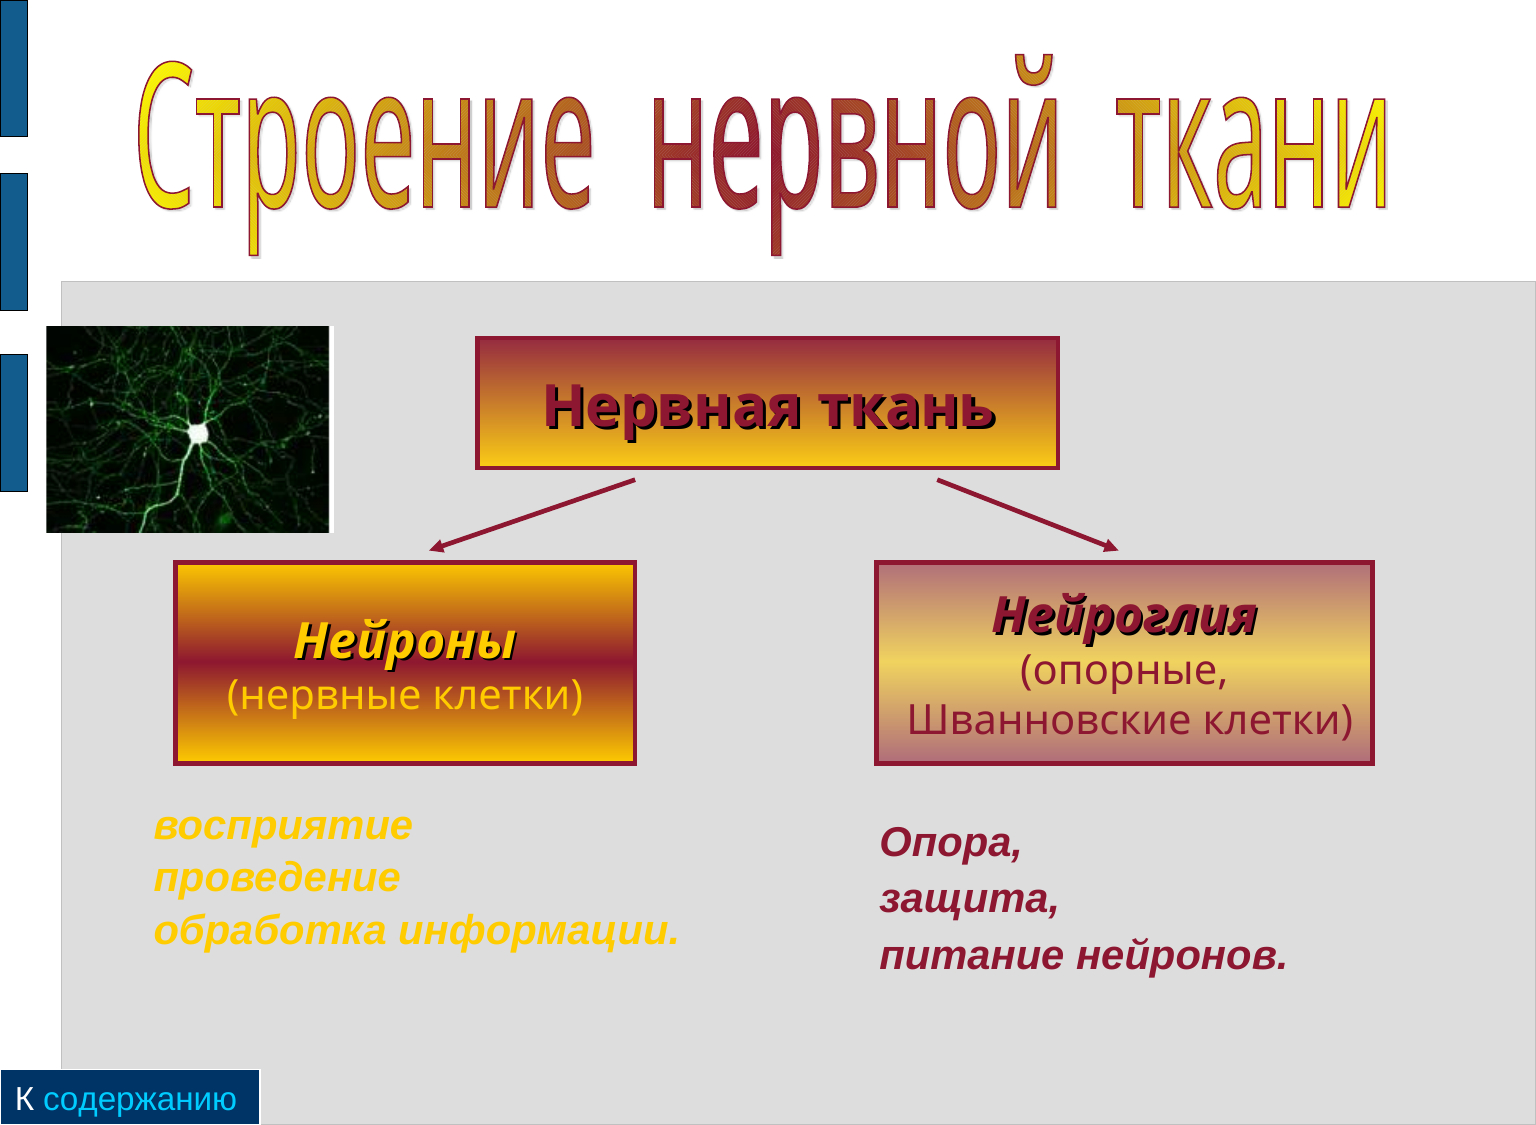

Строение нервной ткани
Нервная ткань
Нейроглия
(опорные,
 Шванновские клетки)
Нейроны
(нервные клетки)
# восприятие
проведение
обработка информации.
Опора,
защита,
питание нейронов.
К содержанию